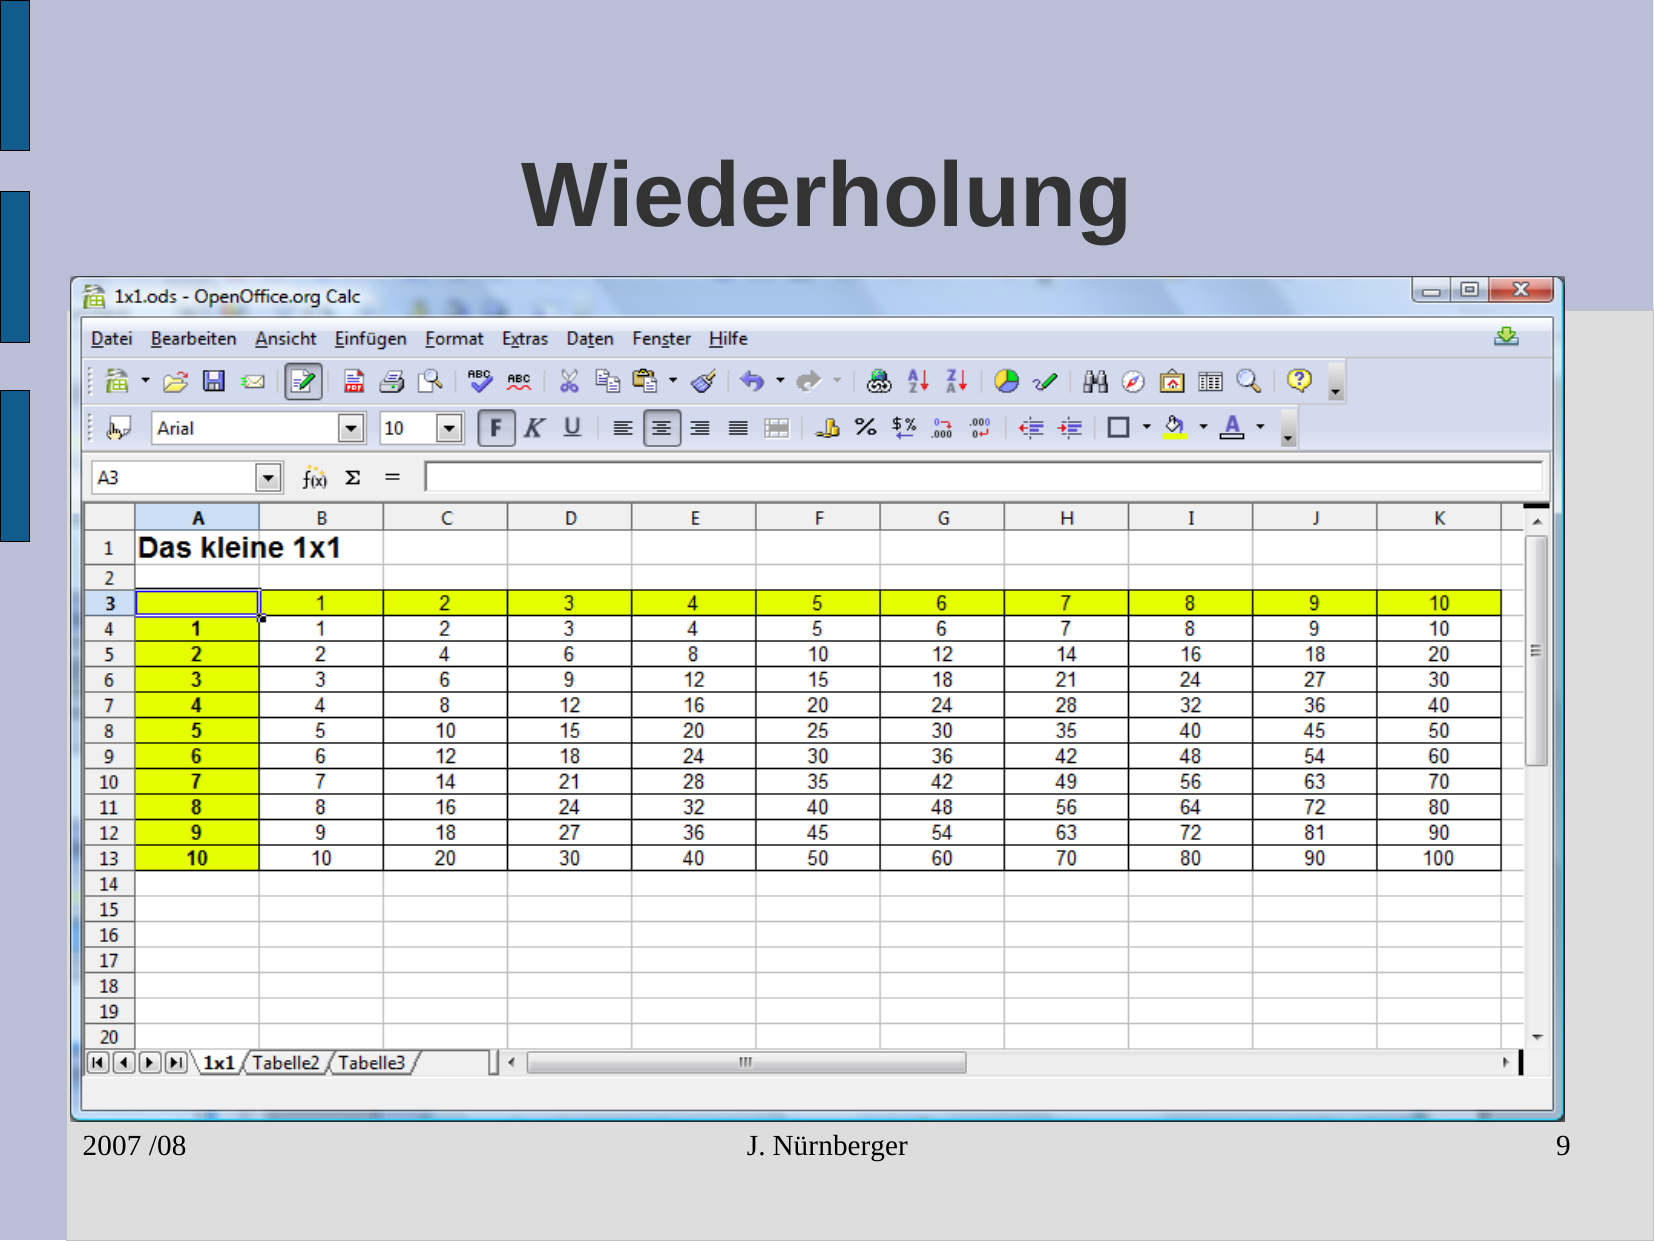

# Wiederholung
2007 /08
J. Nürnberger
9